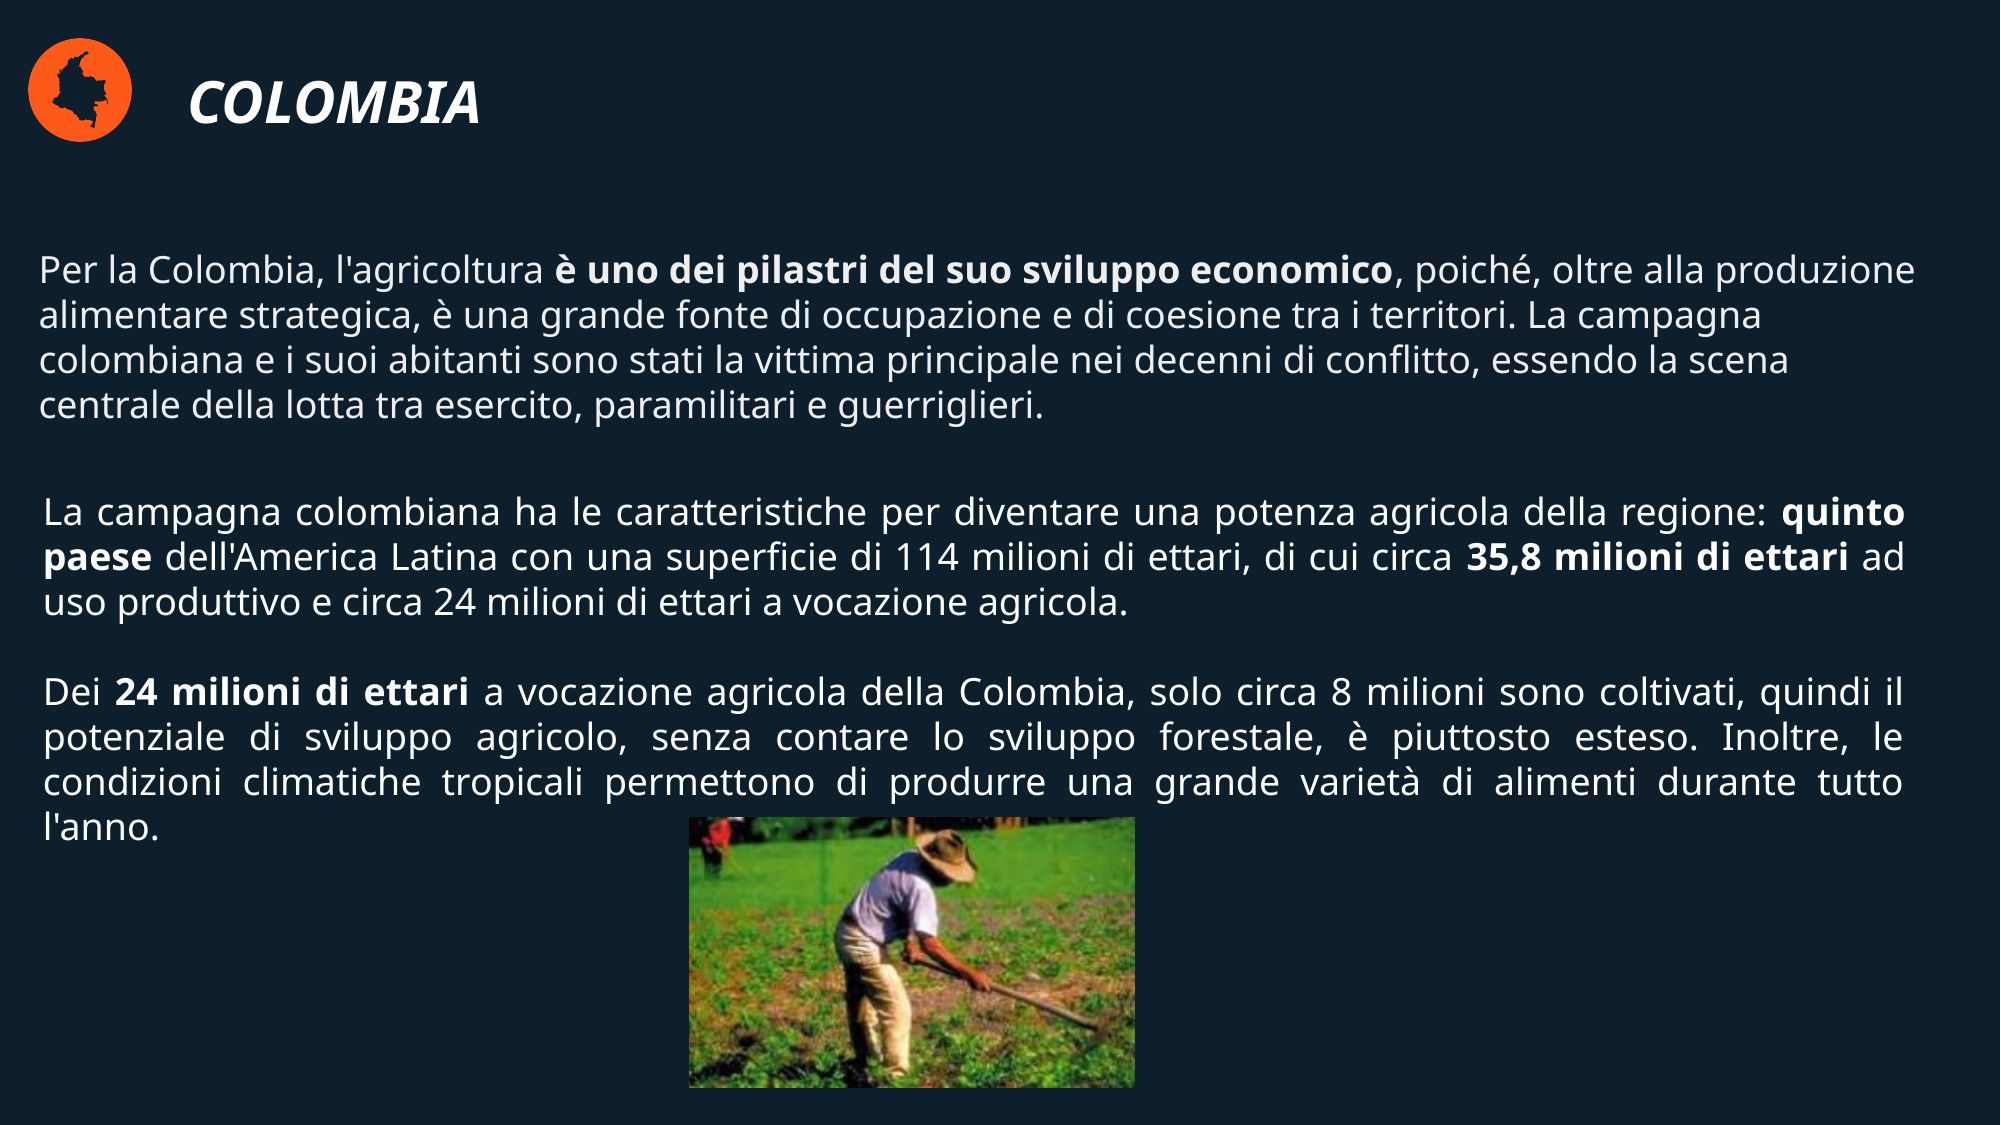

COLOMBIA
Per la Colombia, l'agricoltura è uno dei pilastri del suo sviluppo economico, poiché, oltre alla produzione alimentare strategica, è una grande fonte di occupazione e di coesione tra i territori. La campagna colombiana e i suoi abitanti sono stati la vittima principale nei decenni di conflitto, essendo la scena centrale della lotta tra esercito, paramilitari e guerriglieri.
La campagna colombiana ha le caratteristiche per diventare una potenza agricola della regione: quinto paese dell'America Latina con una superficie di 114 milioni di ettari, di cui circa 35,8 milioni di ettari ad uso produttivo e circa 24 milioni di ettari a vocazione agricola.
Dei 24 milioni di ettari a vocazione agricola della Colombia, solo circa 8 milioni sono coltivati, quindi il potenziale di sviluppo agricolo, senza contare lo sviluppo forestale, è piuttosto esteso. Inoltre, le condizioni climatiche tropicali permettono di produrre una grande varietà di alimenti durante tutto l'anno.